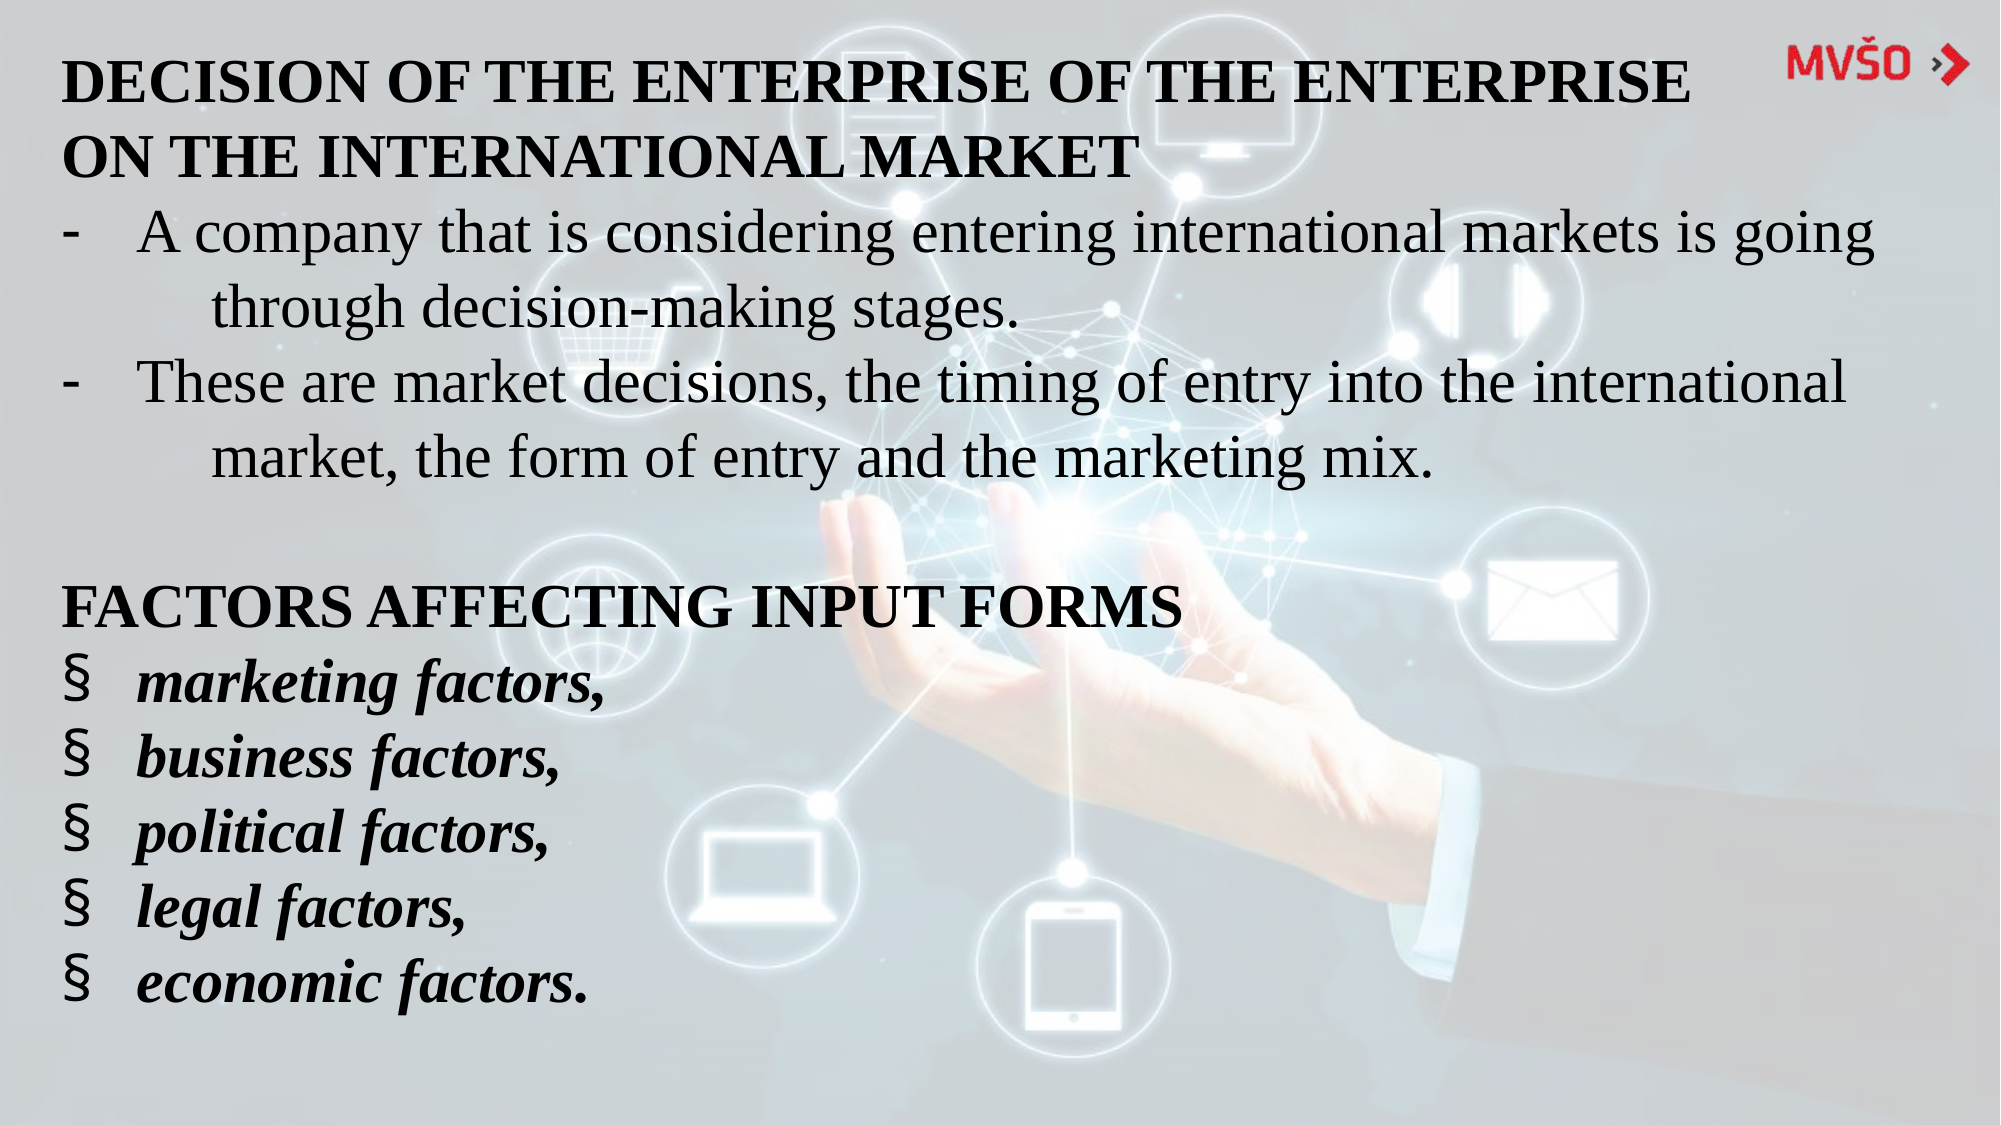

DECISION OF THE ENTERPRISE OF THE ENTERPRISE
ON THE INTERNATIONAL MARKET
A company that is considering entering international markets is going through decision-making stages.
These are market decisions, the timing of entry into the international market, the form of entry and the marketing mix.
FACTORS AFFECTING INPUT FORMS
marketing factors,
business factors,
political factors,
legal factors,
economic factors.